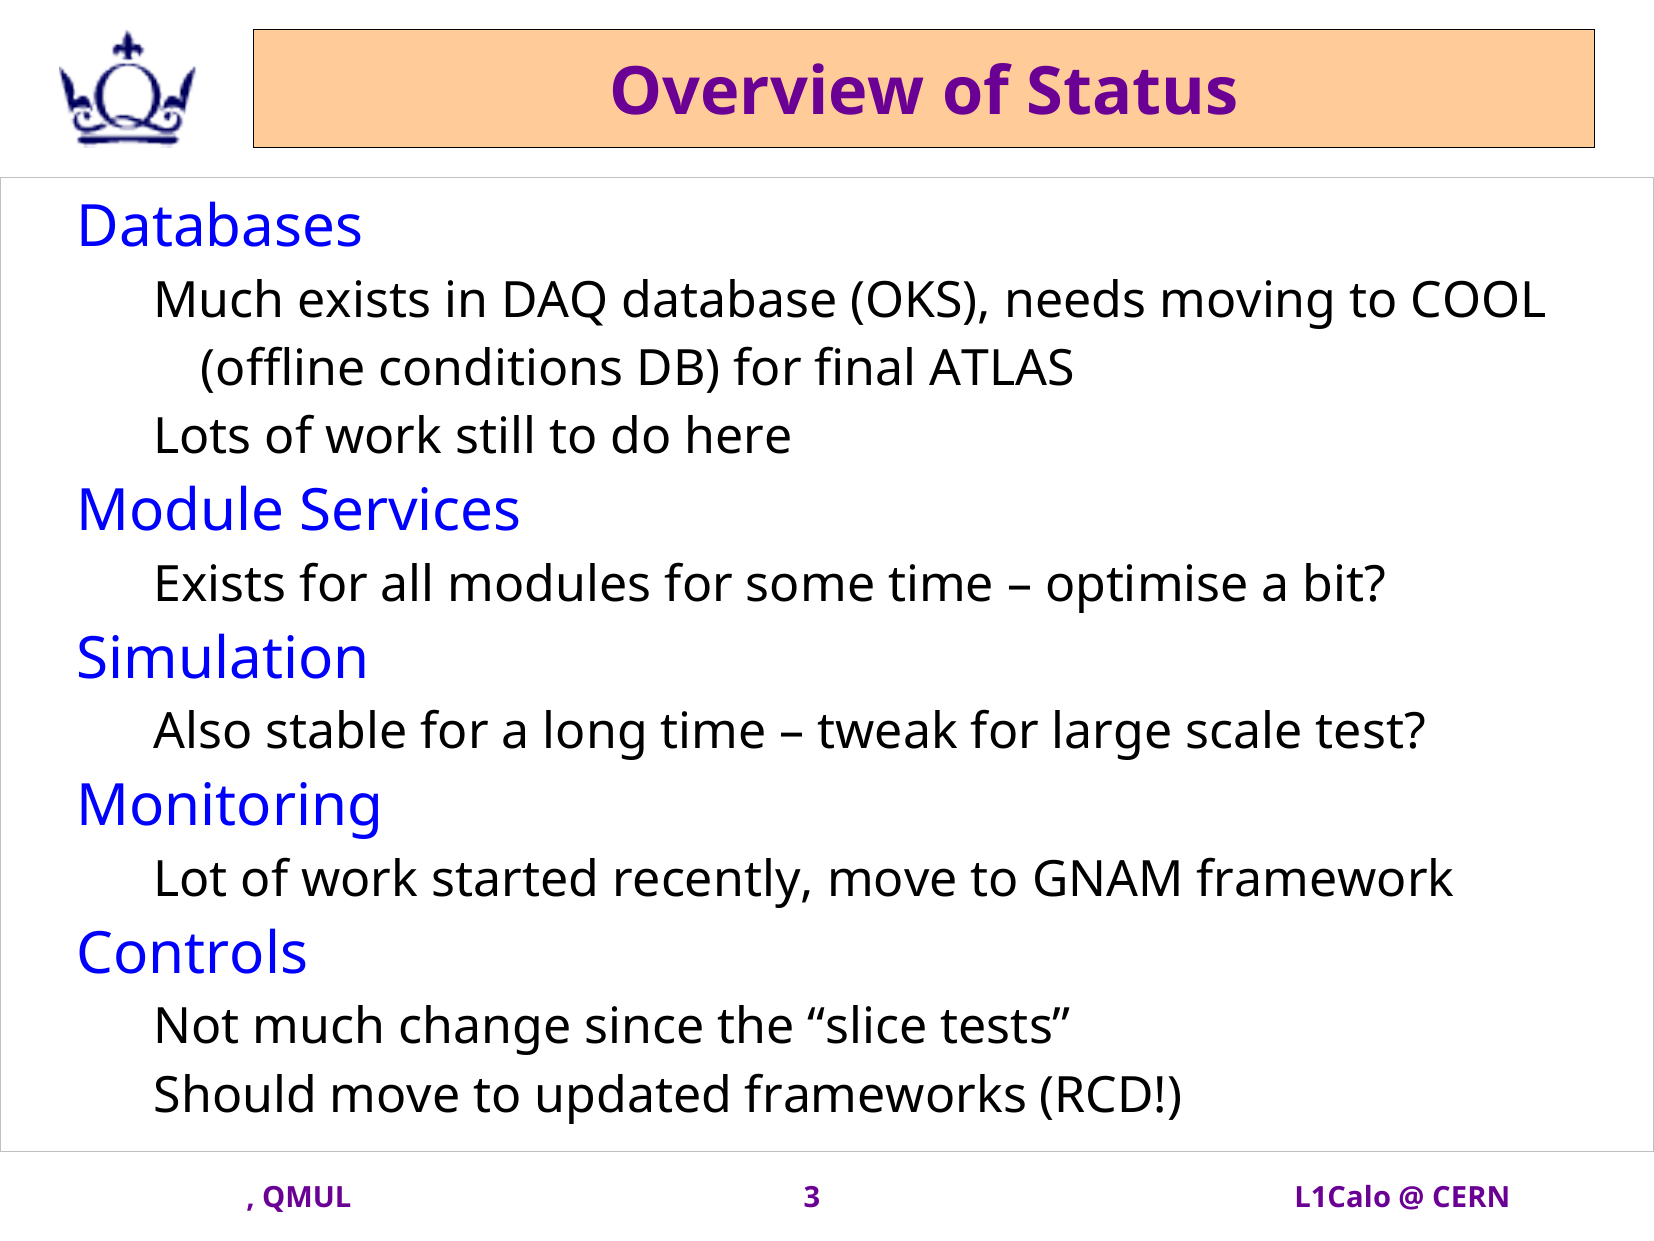

# Overview of Status
Databases
Much exists in DAQ database (OKS), needs moving to COOL (offline conditions DB) for final ATLAS
Lots of work still to do here
Module Services
Exists for all modules for some time – optimise a bit?
Simulation
Also stable for a long time – tweak for large scale test?
Monitoring
Lot of work started recently, move to GNAM framework
Controls
Not much change since the “slice tests”
Should move to updated frameworks (RCD!)